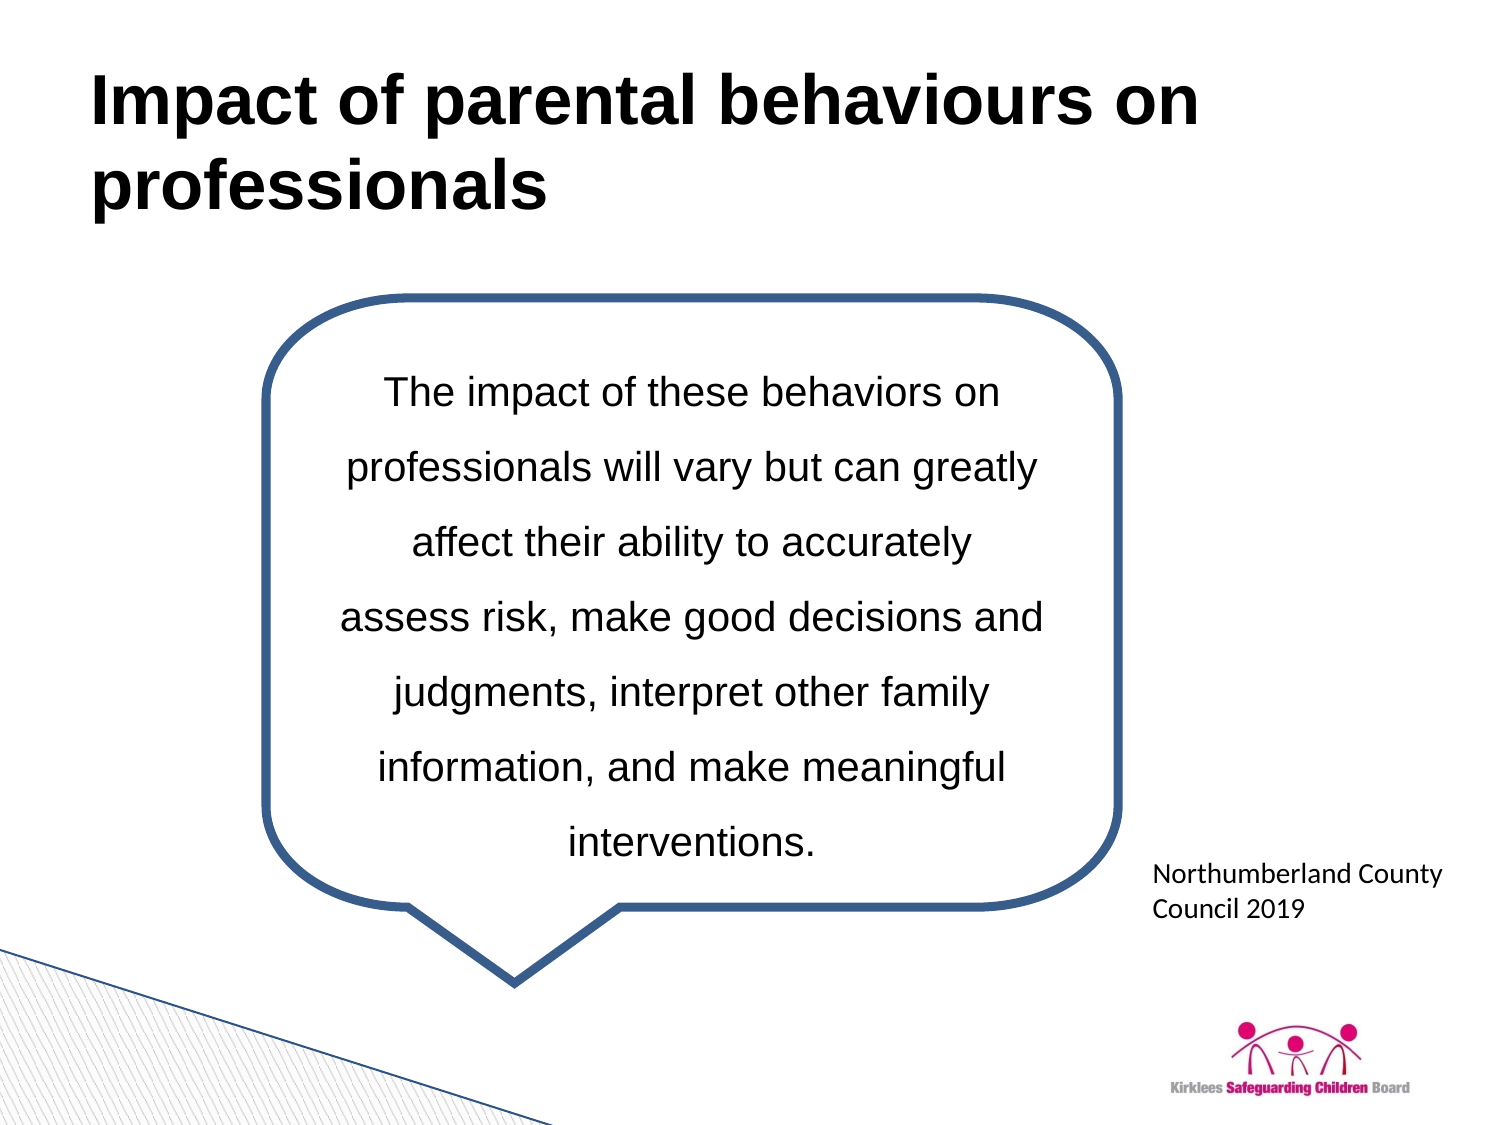

Impact of parental behaviours on professionals
#
The impact of these behaviors on professionals will vary but can greatly affect their ability to accurately assess risk, make good decisions and judgments, interpret other family information, and make meaningful interventions.​
Northumberland County Council 2019